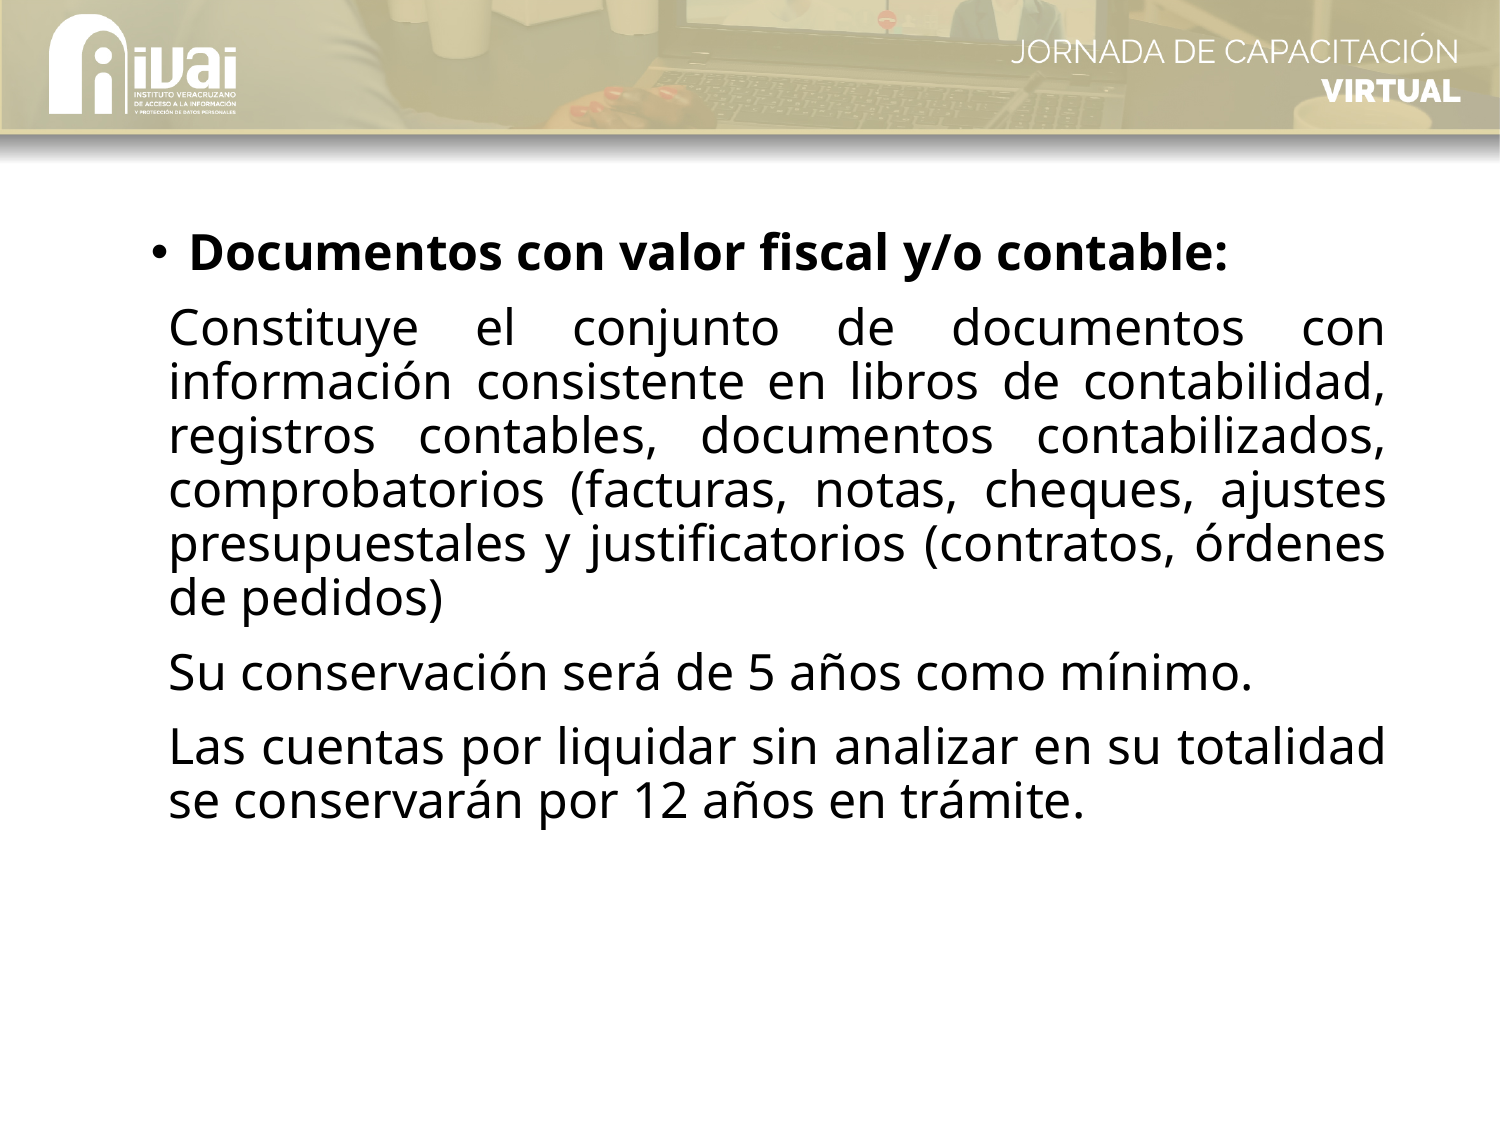

Documentos con valor fiscal y/o contable:
Constituye el conjunto de documentos con información consistente en libros de contabilidad, registros contables, documentos contabilizados, comprobatorios (facturas, notas, cheques, ajustes presupuestales y justificatorios (contratos, órdenes de pedidos)
Su conservación será de 5 años como mínimo.
Las cuentas por liquidar sin analizar en su totalidad se conservarán por 12 años en trámite.